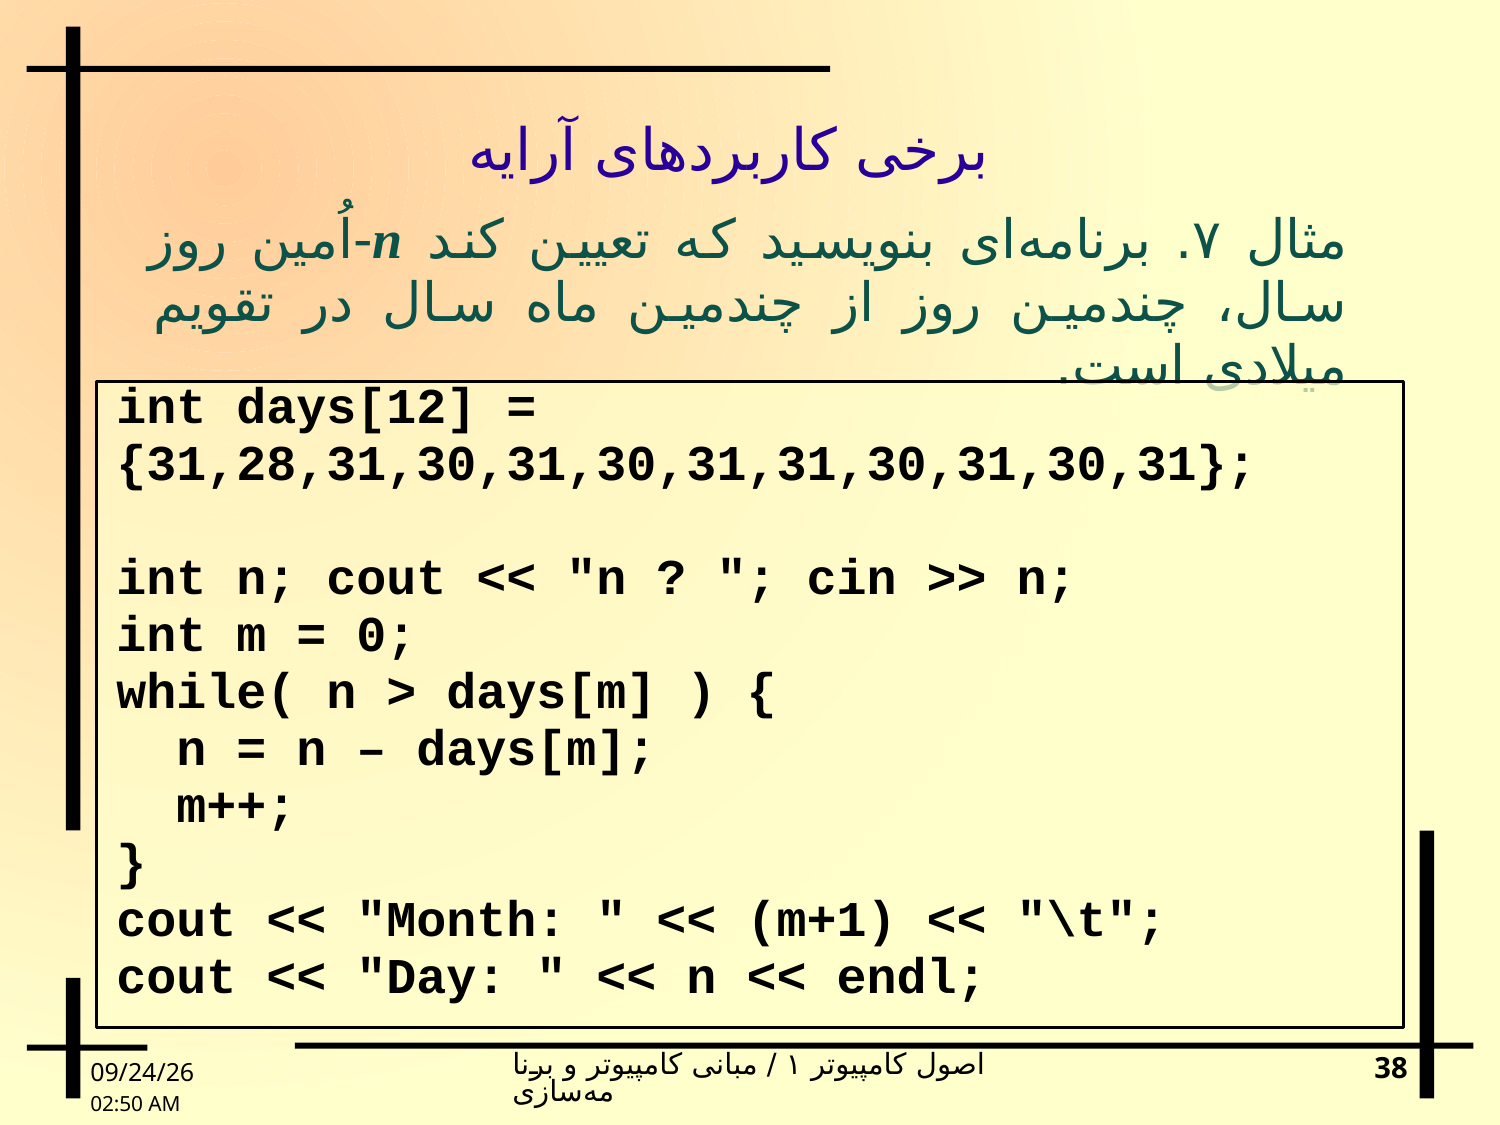

# برخی کاربردهای آرایه
مثال ۷. برنامه‌ای بنویسید که تعیین کند n-اُمین روز سال، چندمین روز از چندمین ماه سال در تقویم میلادی است.
int days[12] = {31,28,31,30,31,30,31,31,30,31,30,31};
int n; cout << "n ? "; cin >> n;
int m = 0;
while( n > days[m] ) {
 n = n – days[m];
 m++;
}
cout << "Month: " << (m+1) << "\t";
cout << "Day: " << n << endl;
اصول کامپیوتر ۱ / مبانی کامپیوتر و برنامه‌سازی
38